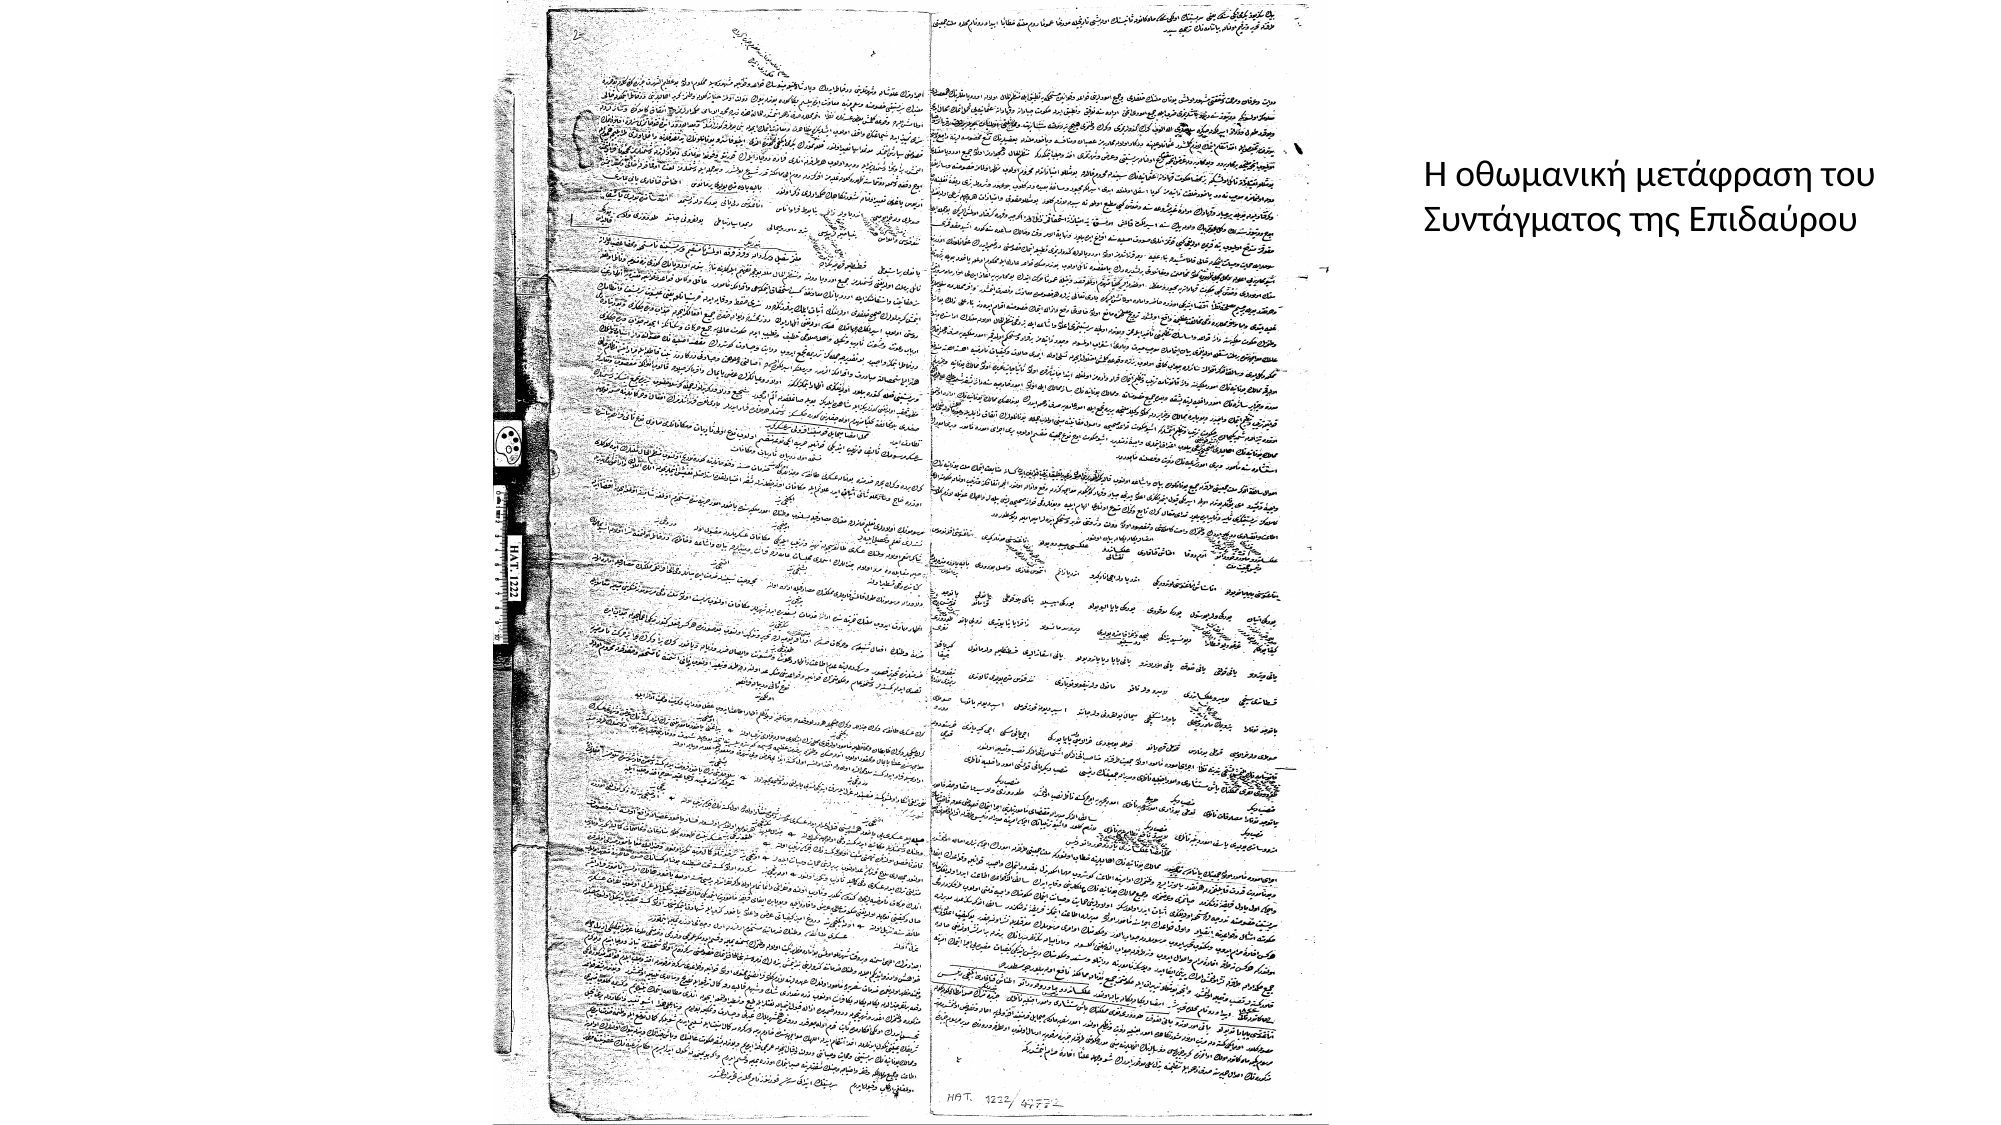

Η οθωμανική μετάφραση του Συντάγματος της Επιδαύρου